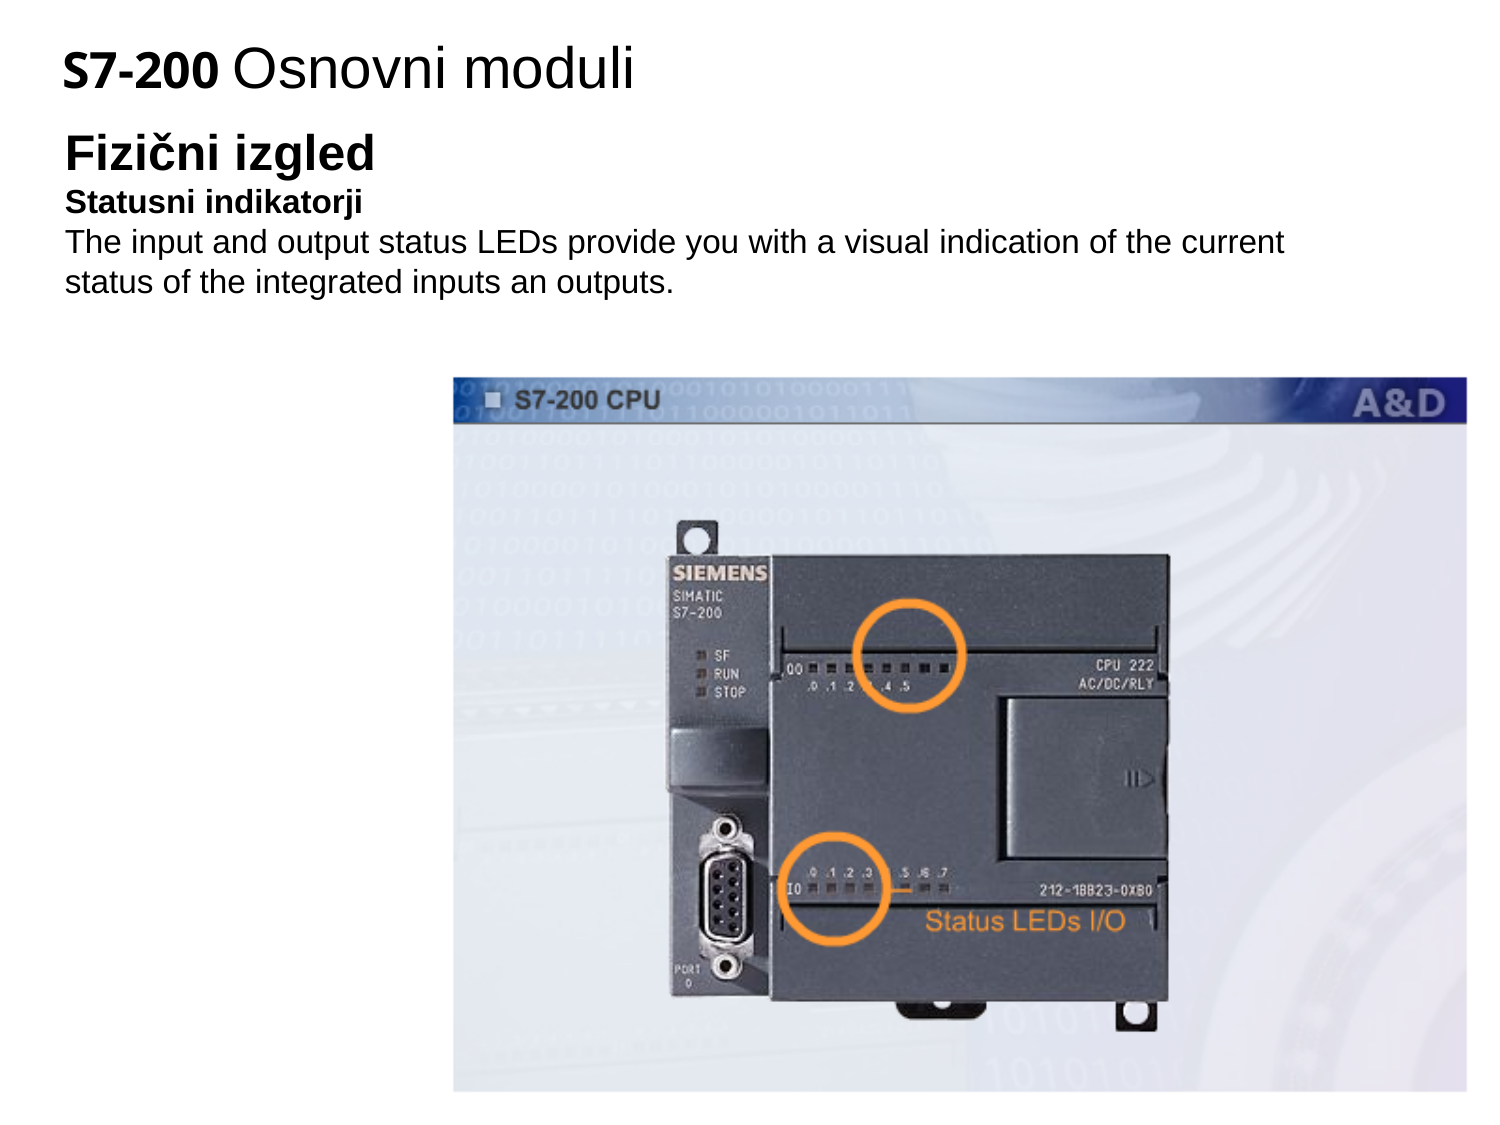

S7-200 Osnovni moduli
Fizični izgled
Statusni indikatorji
The input and output status LEDs provide you with a visual indication of the current status of the integrated inputs an outputs.